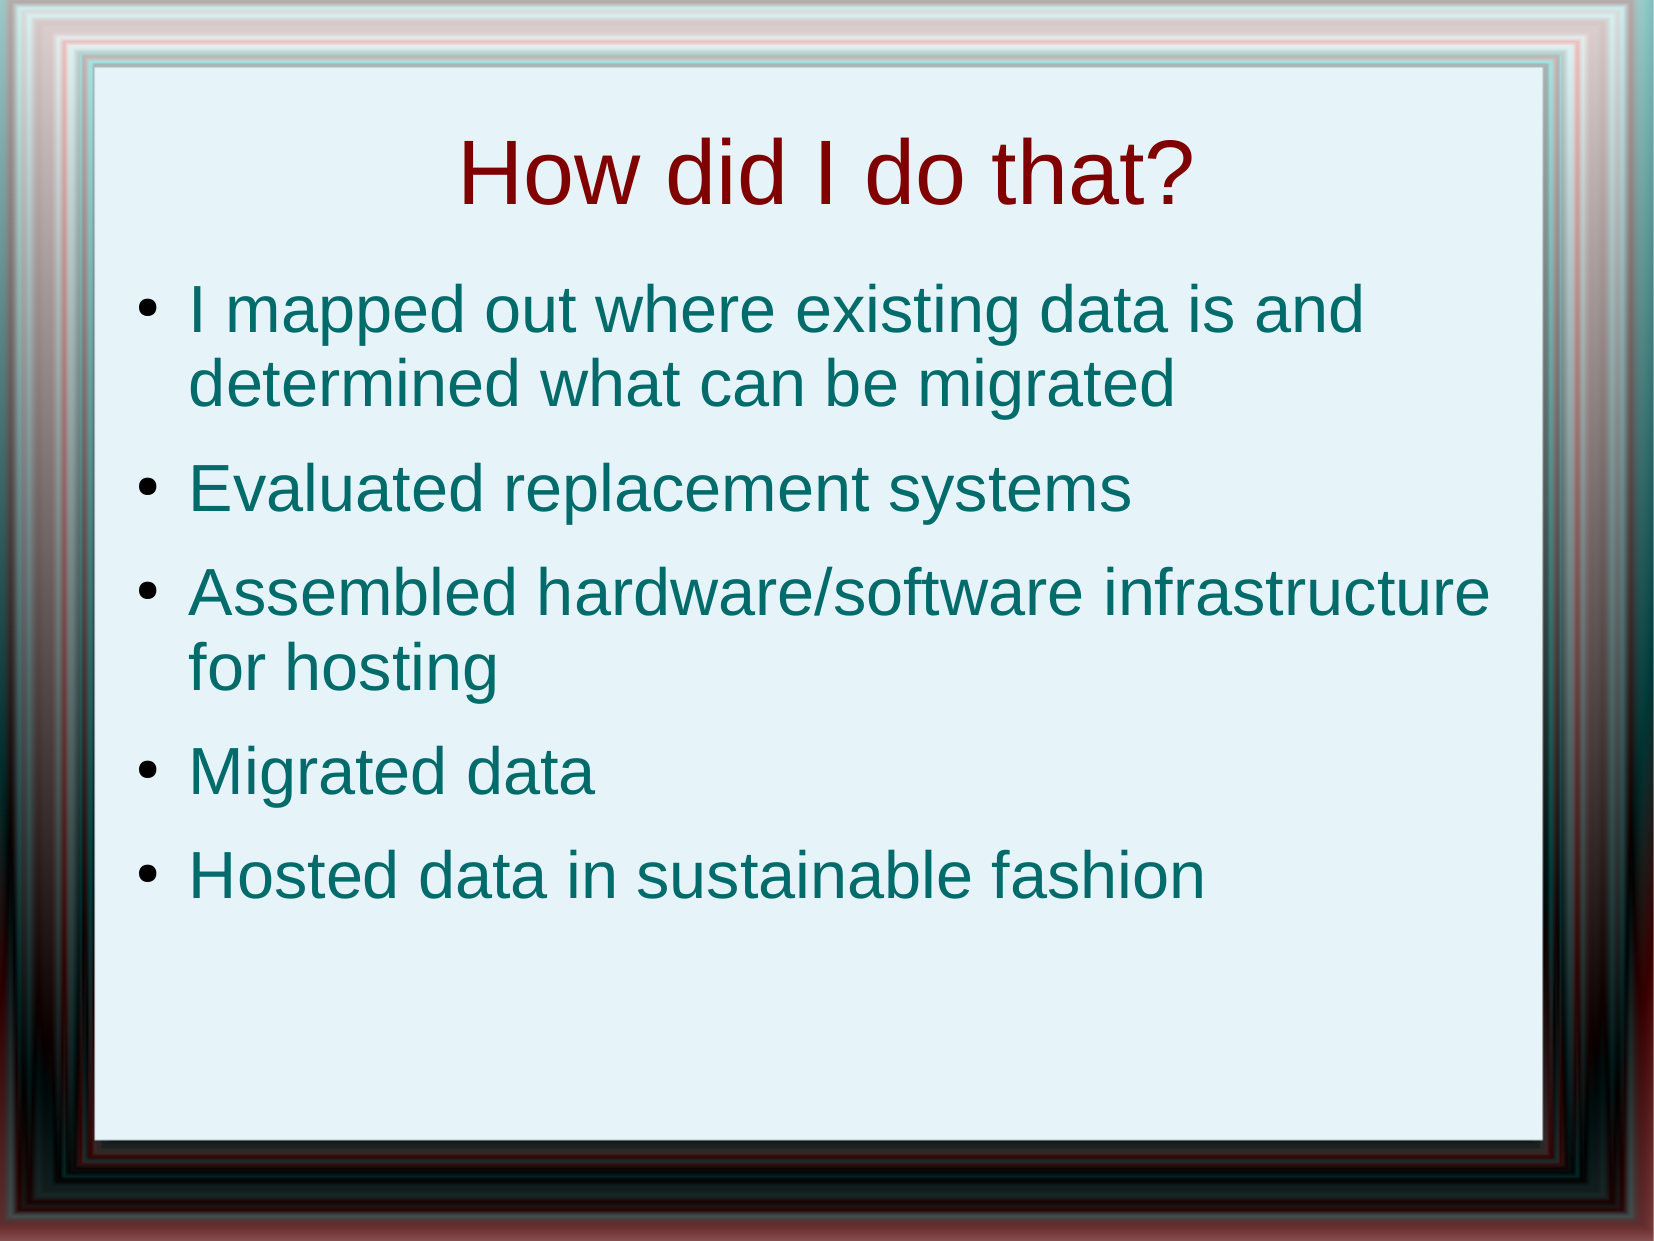

# How did I do that?
I mapped out where existing data is and determined what can be migrated
Evaluated replacement systems
Assembled hardware/software infrastructure for hosting
Migrated data
Hosted data in sustainable fashion